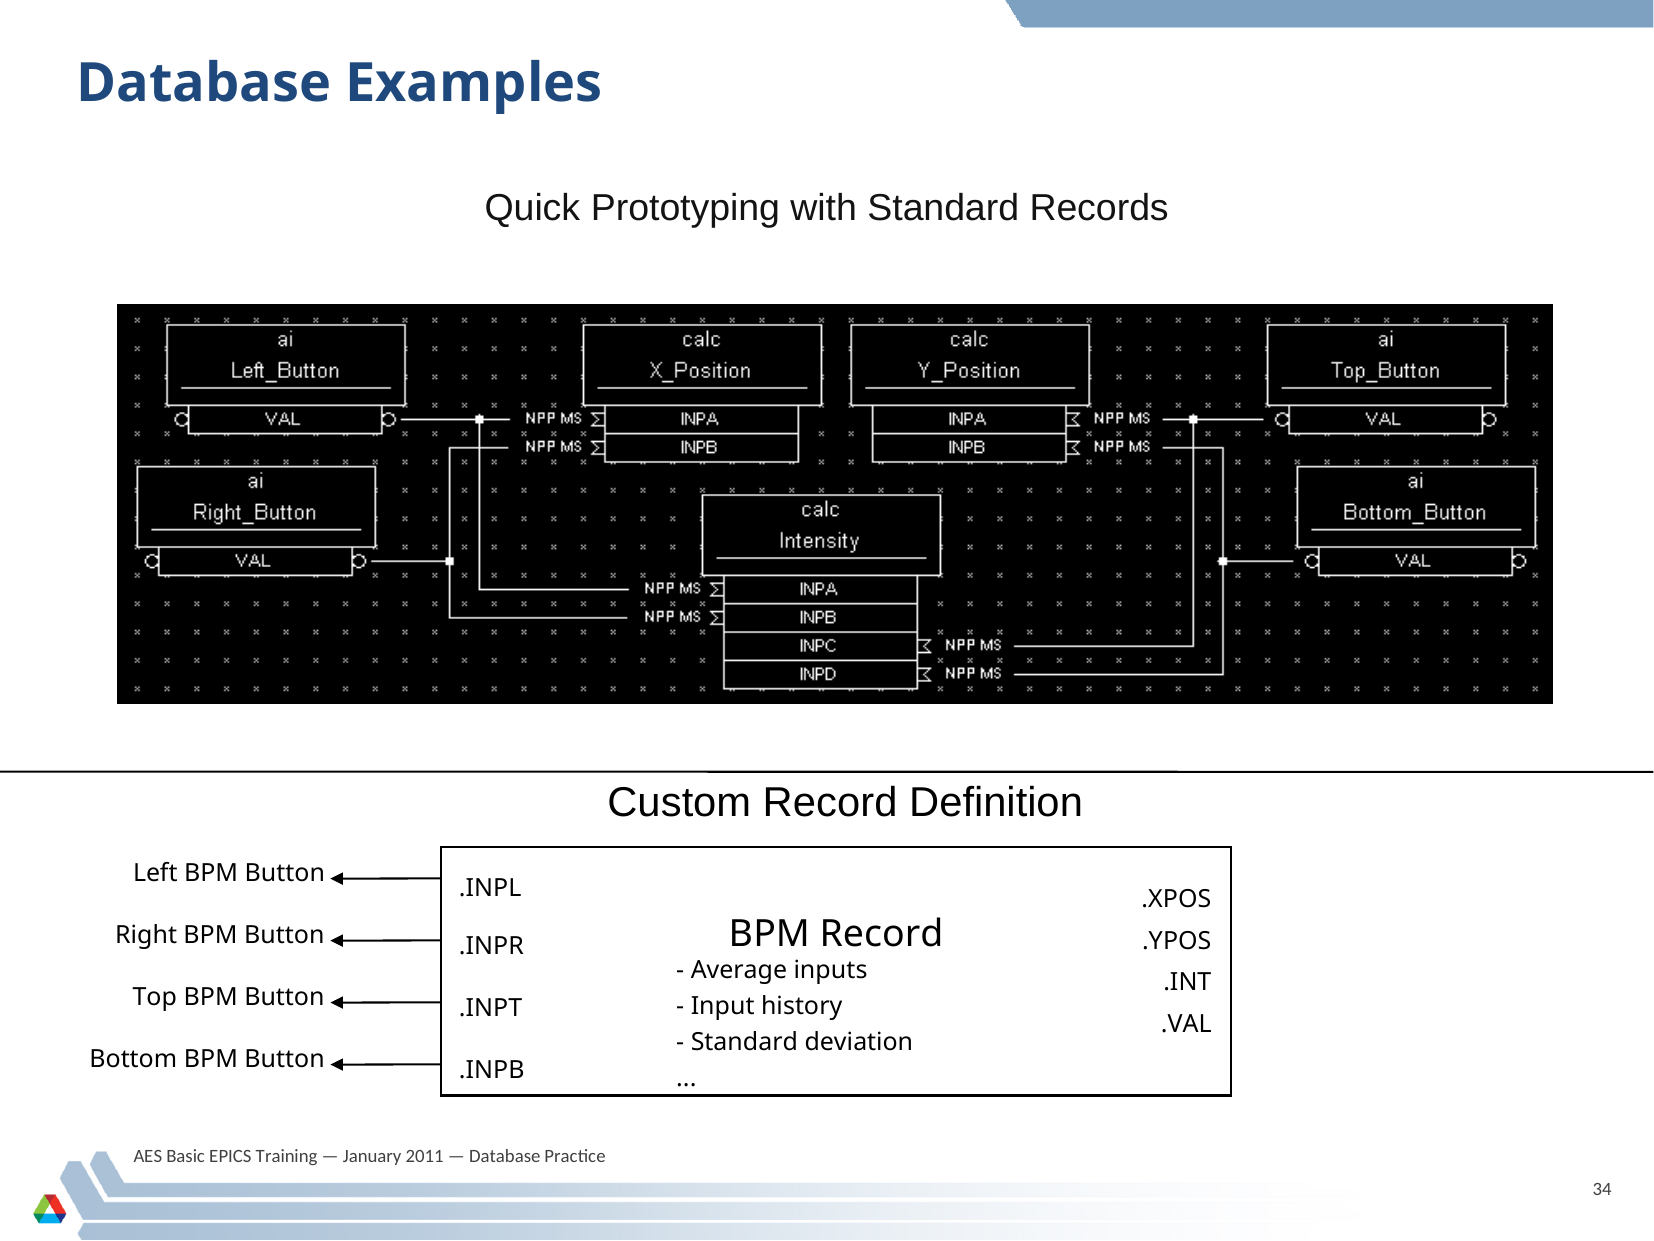

# Database Examples
Quick Prototyping with Standard Records
Custom Record Definition
Left BPM Button
.INPL
.XPOS
BPM Record
Right BPM Button
.YPOS
.INPR
- Average inputs
- Input history
- Standard deviation
...
.INT
Top BPM Button
.INPT
.VAL
Bottom BPM Button
.INPB
AES Basic EPICS Training — January 2011 — Database Practice
34